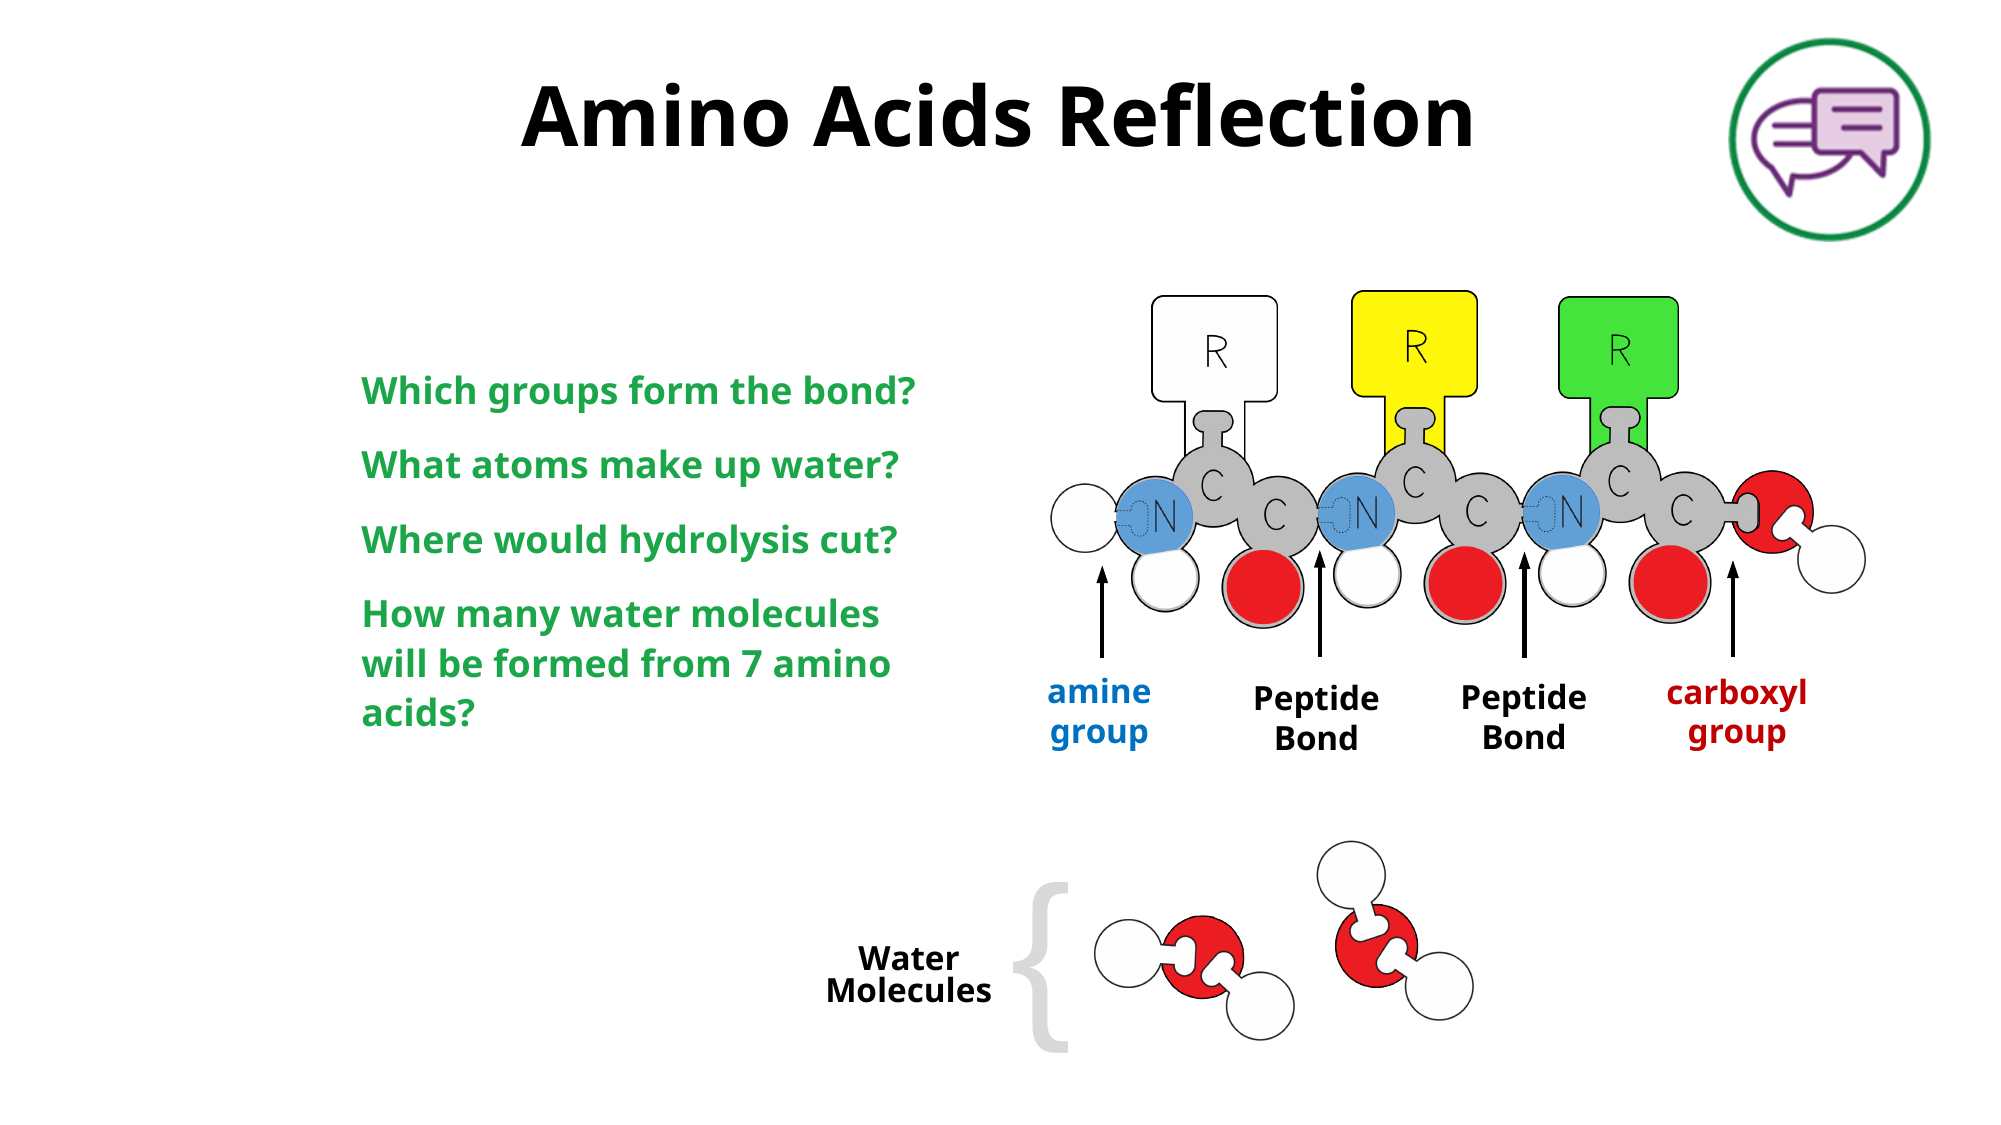

Amino Acids Reflection
Which groups form the bond?
What atoms make up water?
Where would hydrolysis cut?
How many water molecules will be formed from 7 amino acids?
amine
group
carboxyl
group
Peptide
Bond
Peptide
Bond
}
Water
Molecules